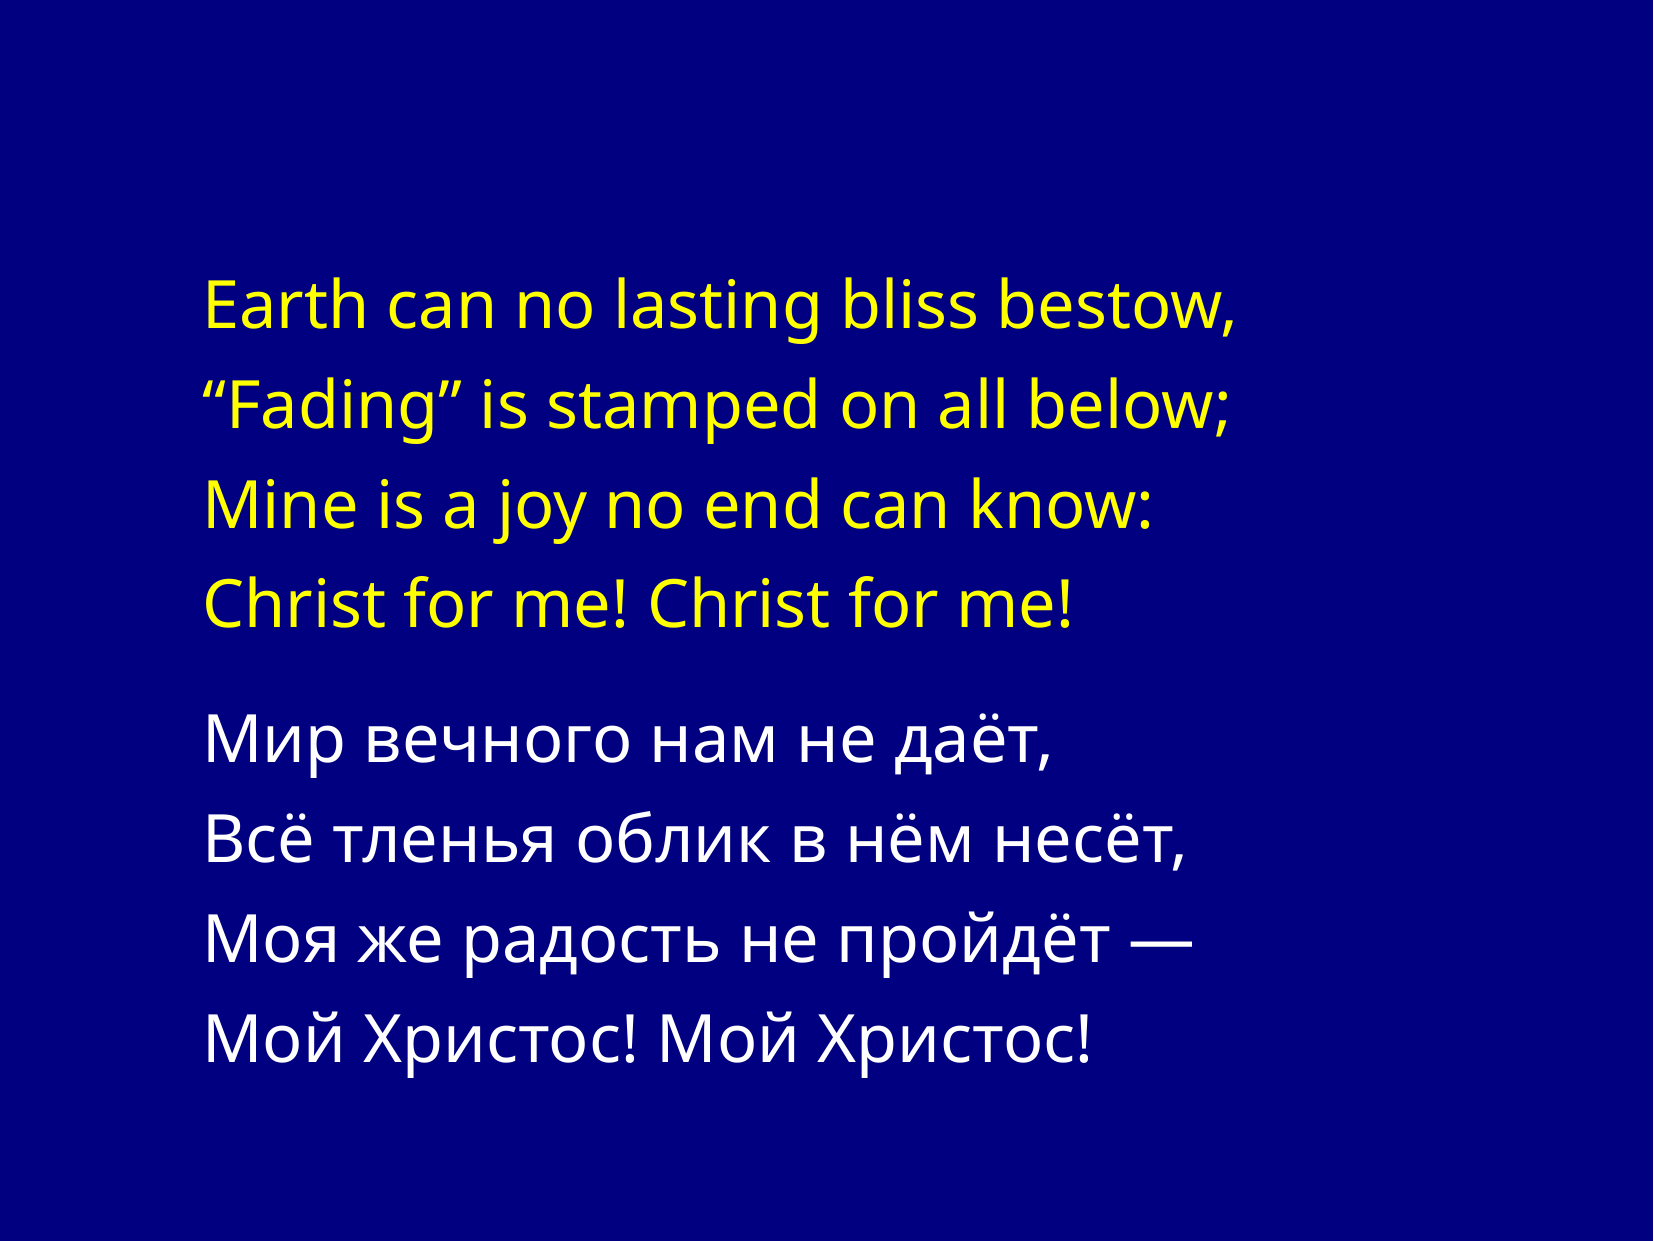

Earth can no lasting bliss bestow,
	“Fading” is stamped on all below;
	Mine is a joy no end can know:
	Christ for me! Christ for me!
	Мир вечного нам не даёт,
	Всё тленья облик в нём несёт,
	Моя же радость не пройдёт —
	Мой Христос! Мой Христос!